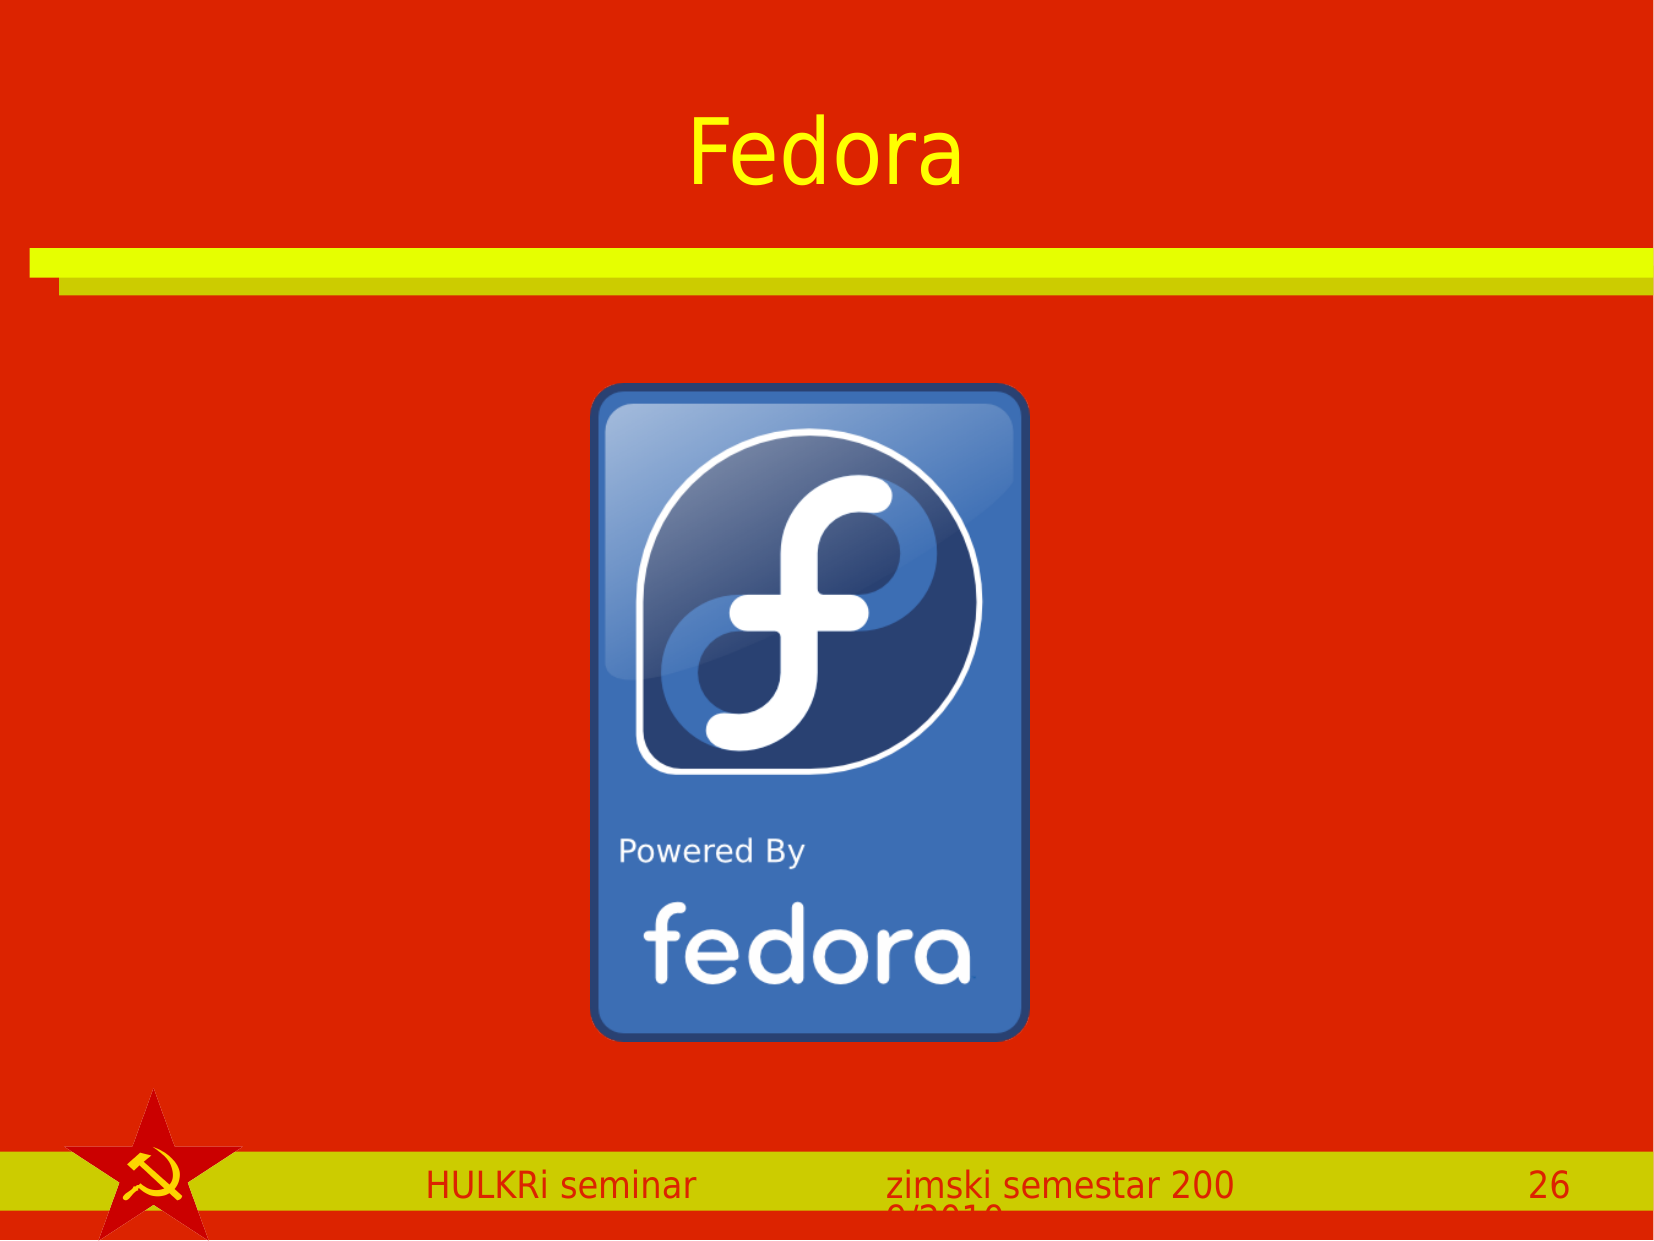

# Fedora
HULKRi seminar
zimski semestar 2009/2010.
26